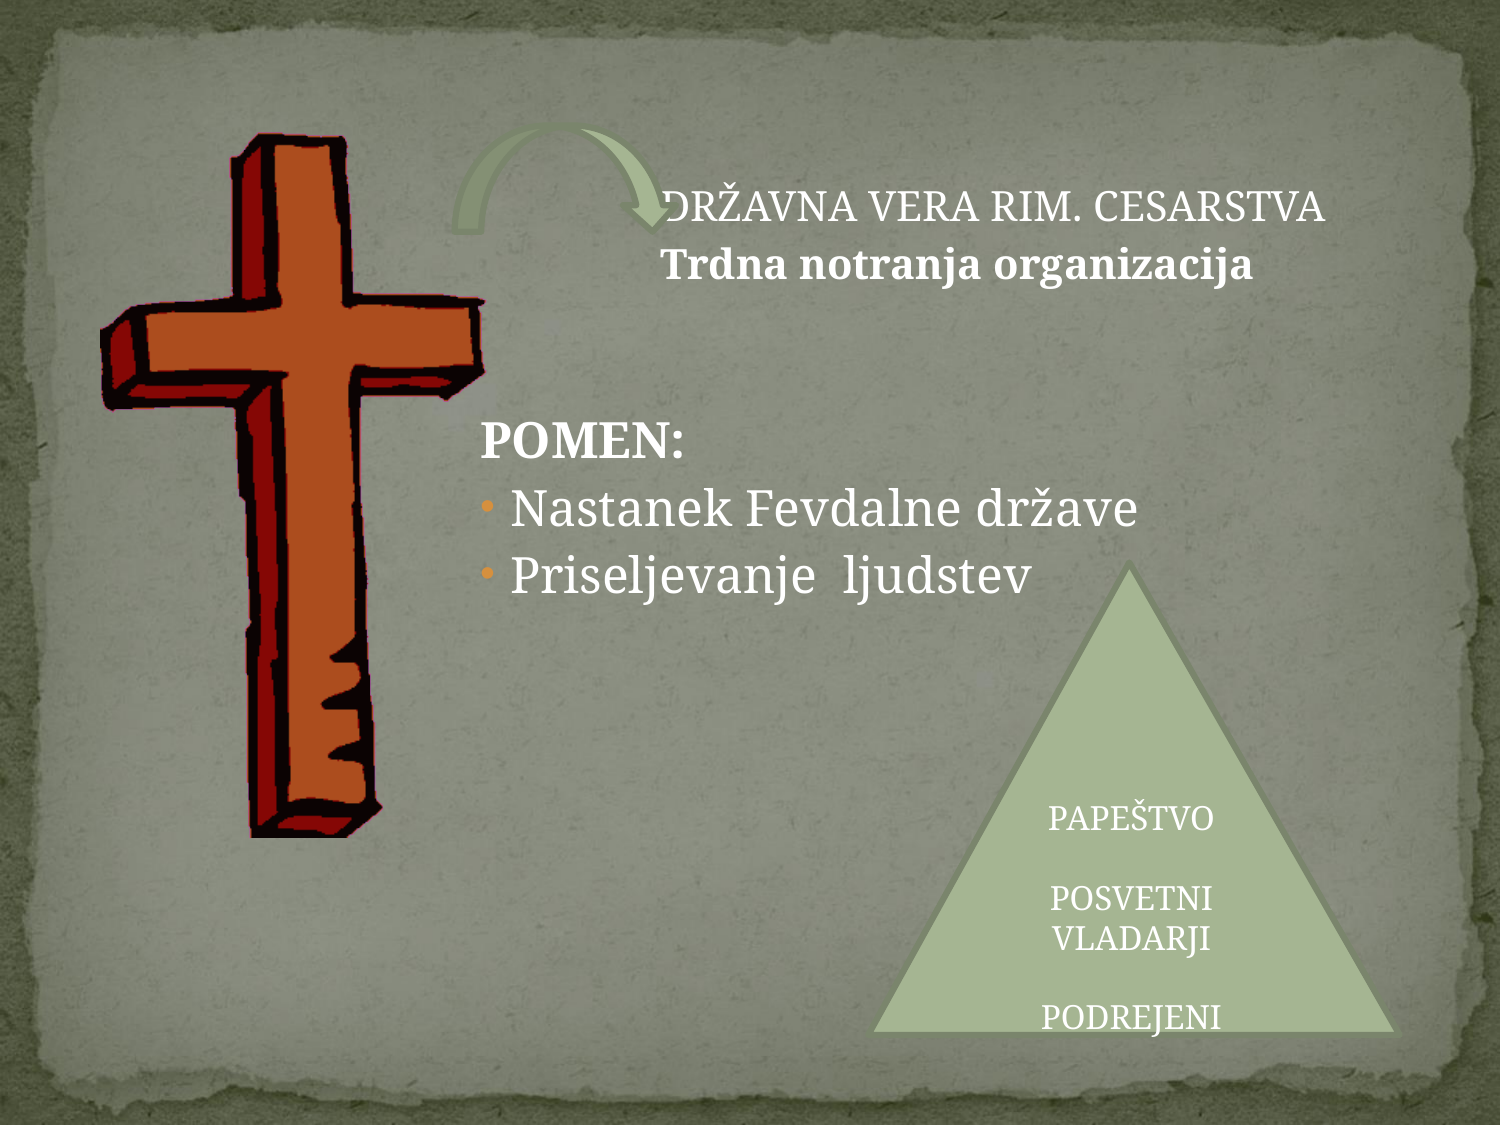

# DRŽAVNA VERA RIM. CESARSTVA
			Trdna notranja organizacija
POMEN:
Nastanek Fevdalne države
Priseljevanje ljudstev
PAPEŠTVO
POSVETNI VLADARJI
PODREJENI